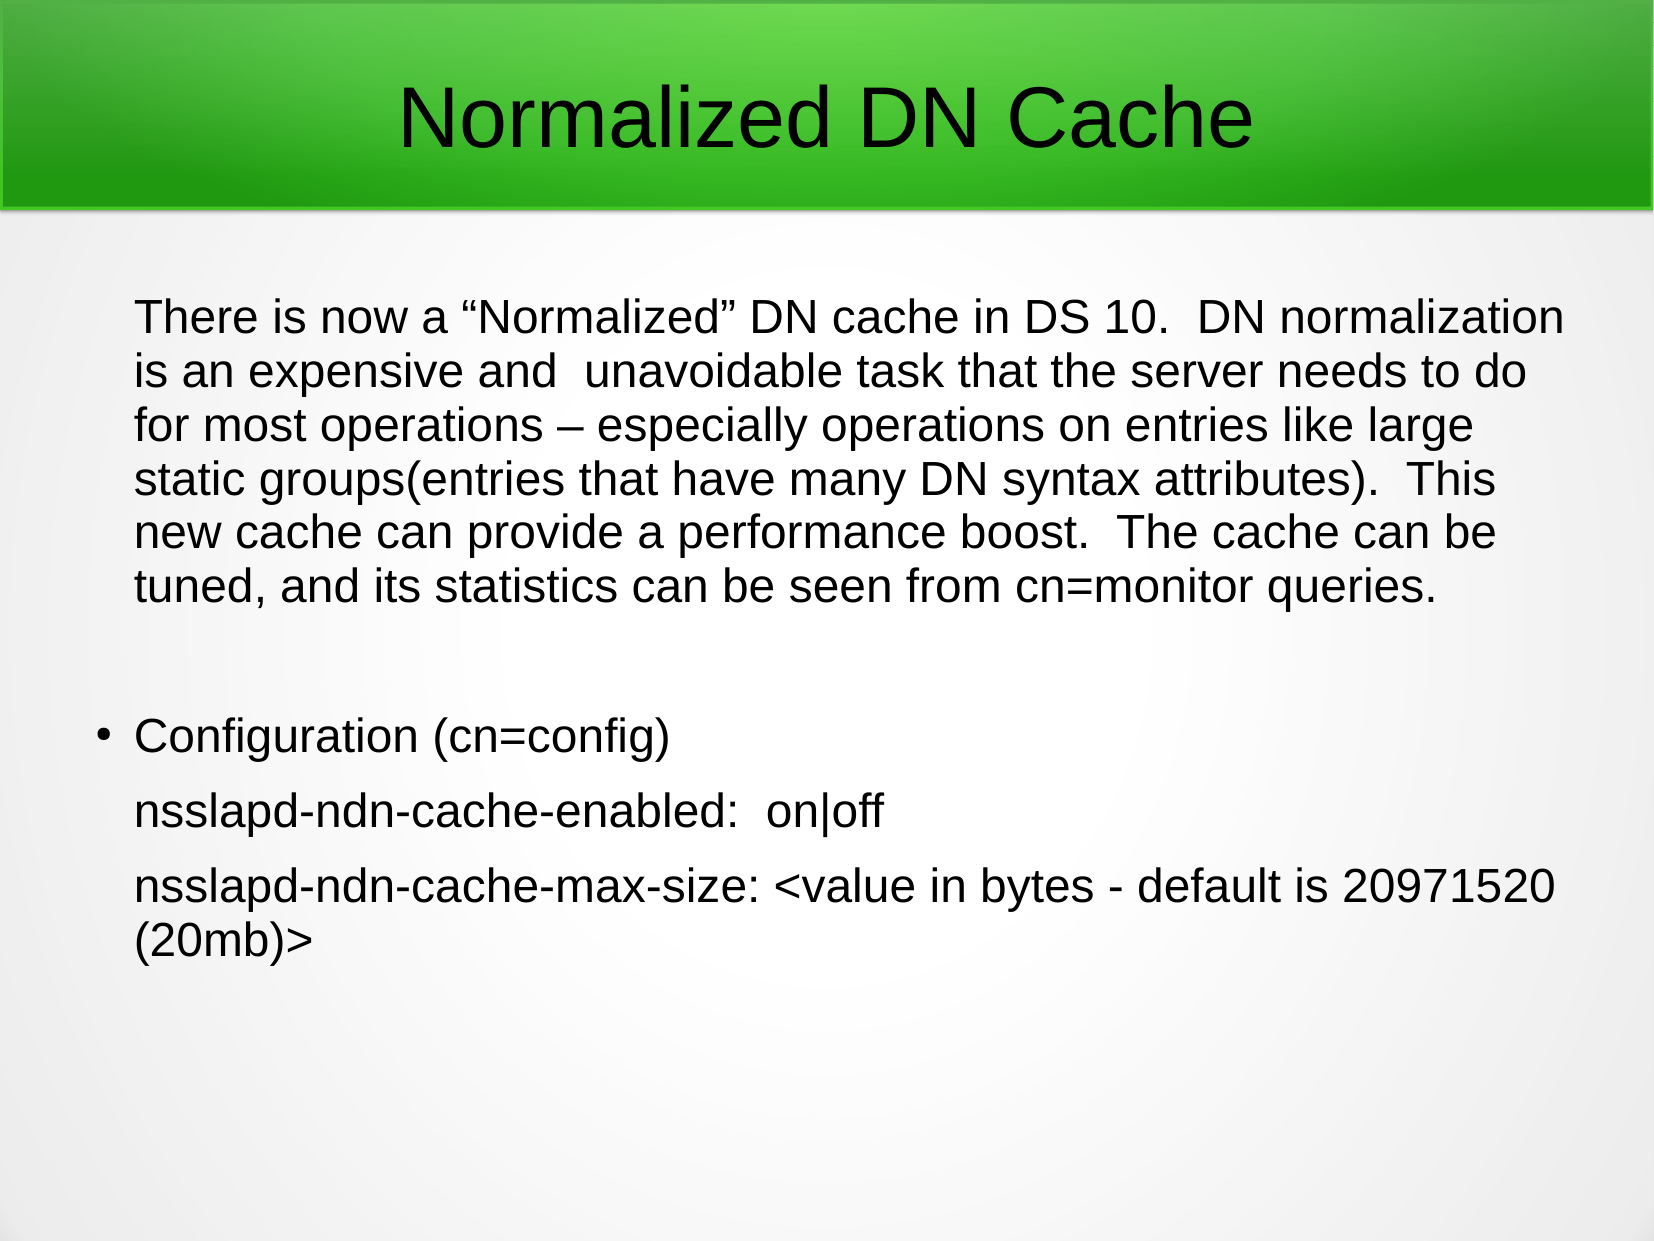

# Normalized DN Cache
There is now a “Normalized” DN cache in DS 10. DN normalization is an expensive and unavoidable task that the server needs to do for most operations – especially operations on entries like large static groups(entries that have many DN syntax attributes). This new cache can provide a performance boost. The cache can be tuned, and its statistics can be seen from cn=monitor queries.
Configuration (cn=config)
nsslapd-ndn-cache-enabled: on|off
nsslapd-ndn-cache-max-size: <value in bytes - default is 20971520 (20mb)>